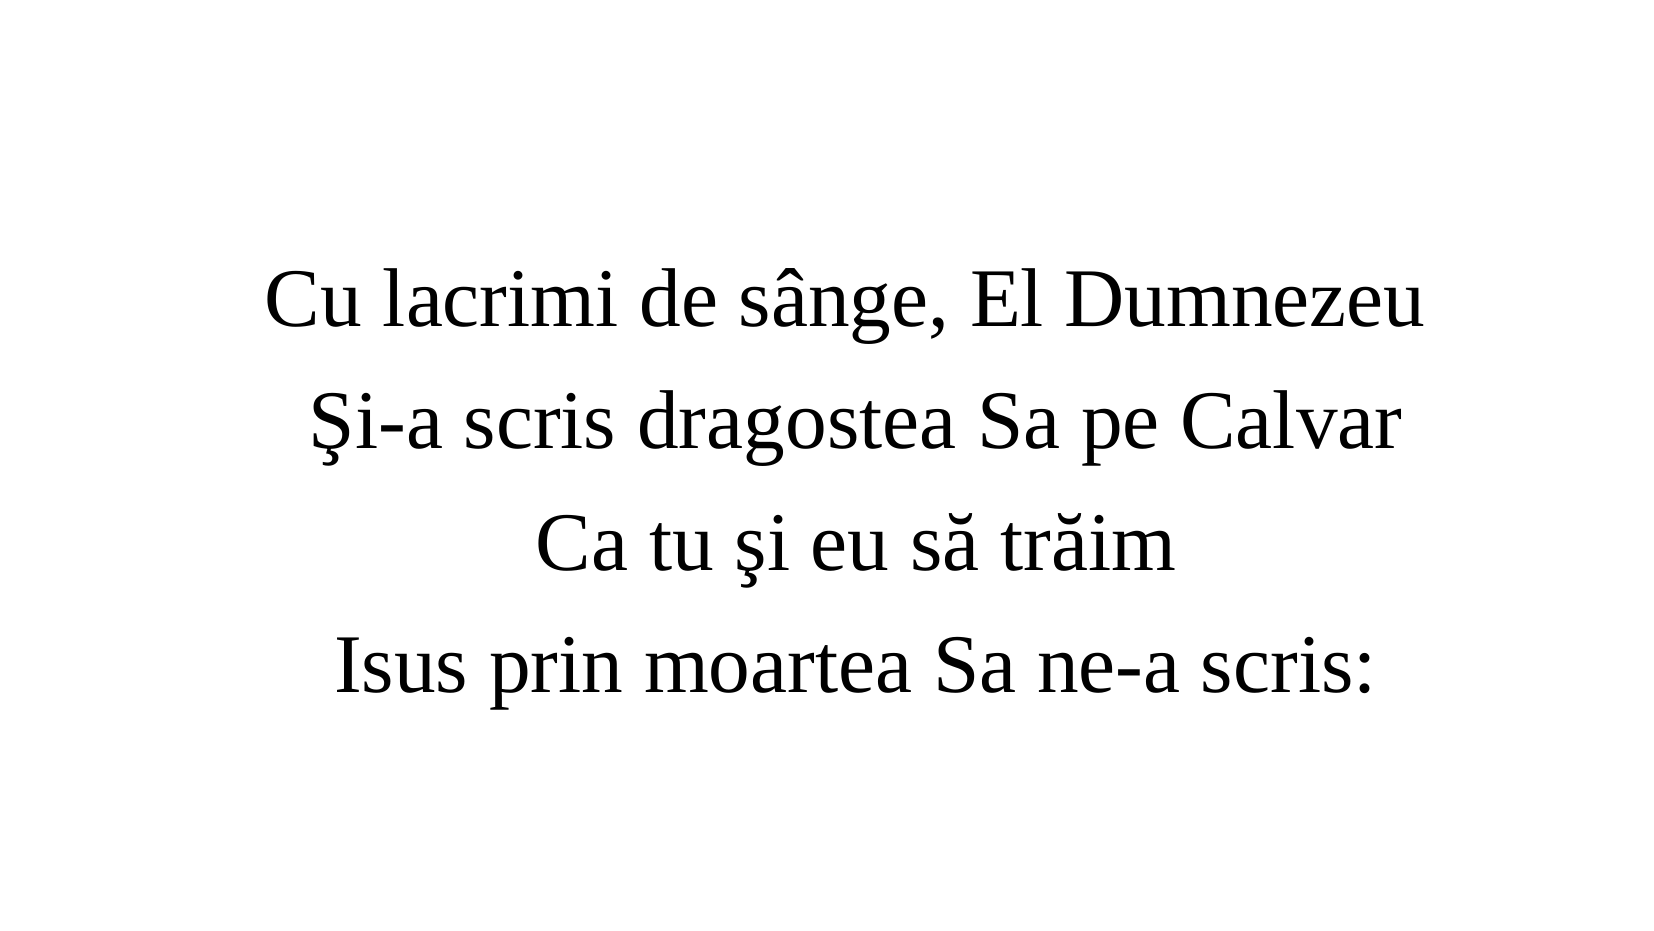

# Cu lacrimi de sânge, El Dumnezeu
Şi-a scris dragostea Sa pe Calvar
Ca tu şi eu să trăim
Isus prin moartea Sa ne-a scris: